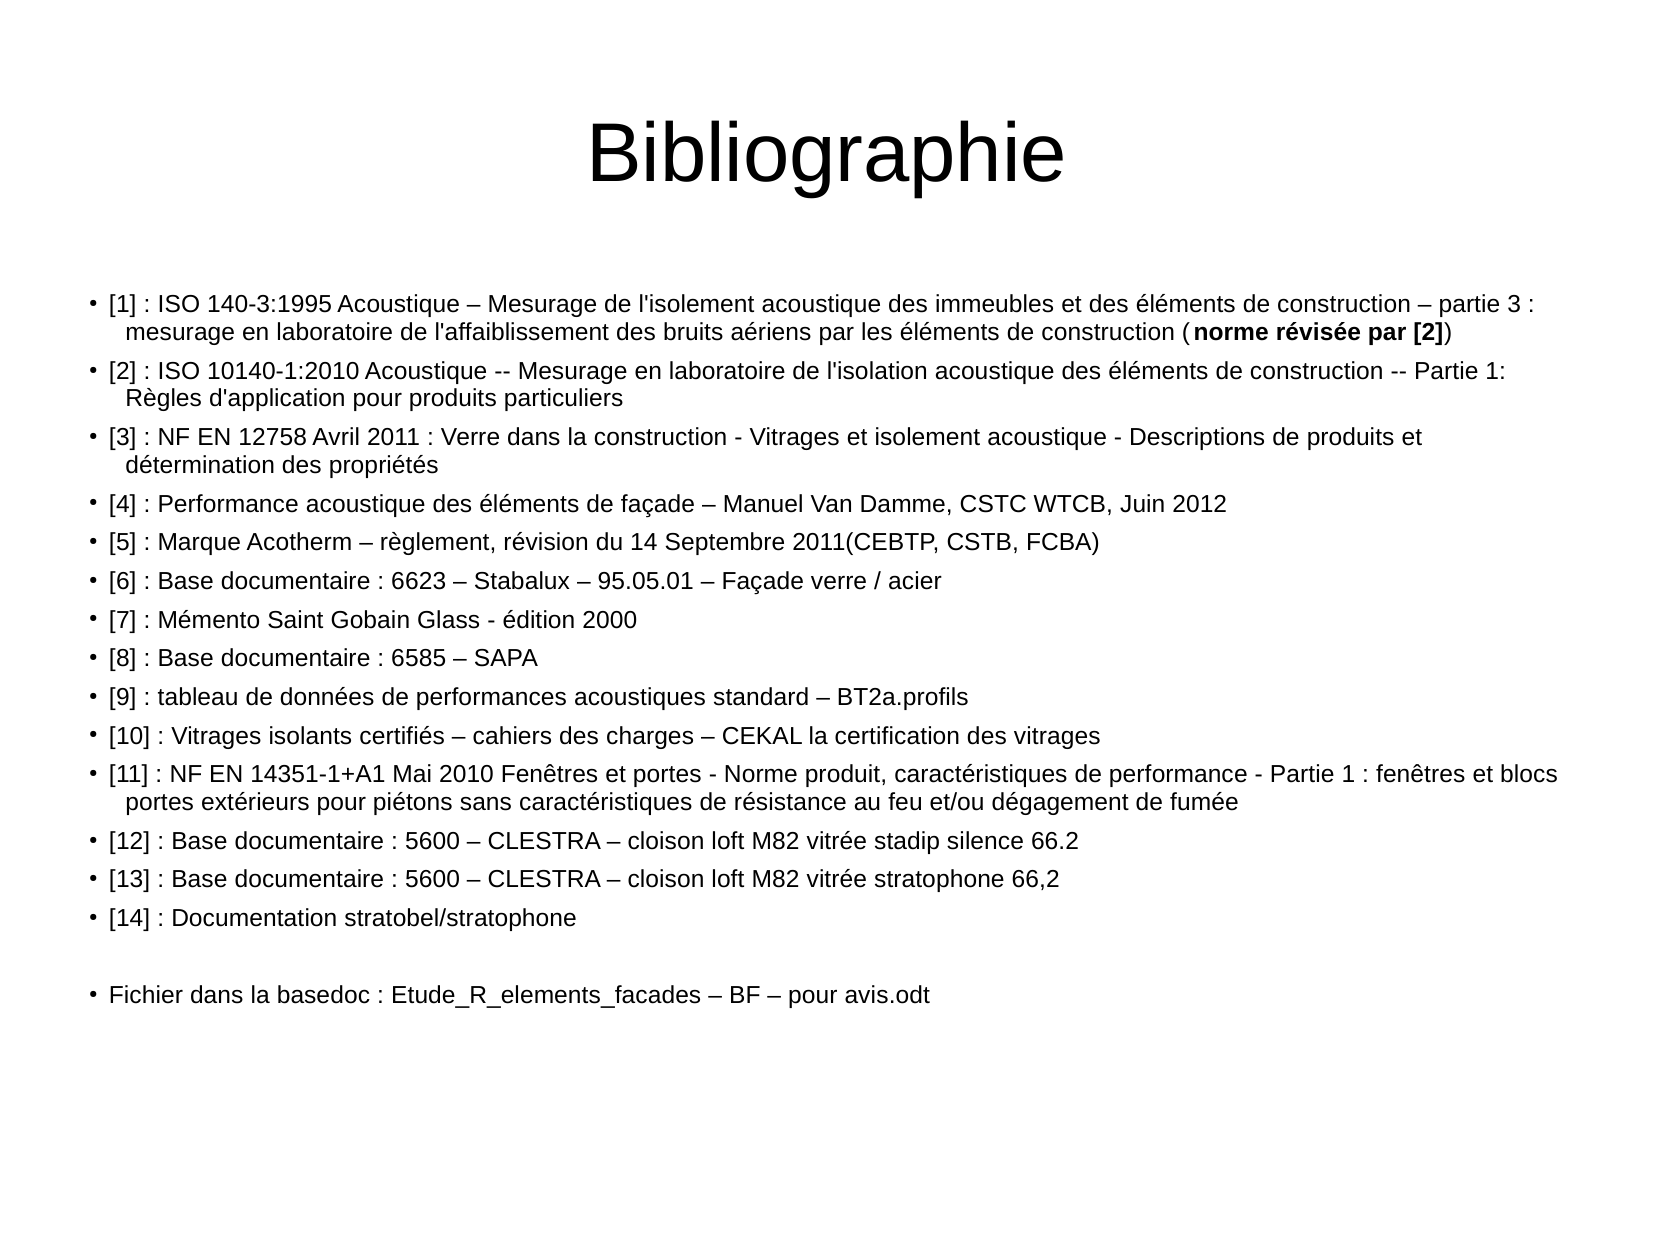

# Bibliographie
[1] : ISO 140-3:1995 Acoustique – Mesurage de l'isolement acoustique des immeubles et des éléments de construction – partie 3 : mesurage en laboratoire de l'affaiblissement des bruits aériens par les éléments de construction (norme révisée par [2])
[2] : ISO 10140-1:2010 Acoustique -- Mesurage en laboratoire de l'isolation acoustique des éléments de construction -- Partie 1: Règles d'application pour produits particuliers
[3] : NF EN 12758 Avril 2011 : Verre dans la construction - Vitrages et isolement acoustique - Descriptions de produits et détermination des propriétés
[4] : Performance acoustique des éléments de façade – Manuel Van Damme, CSTC WTCB, Juin 2012
[5] : Marque Acotherm – règlement, révision du 14 Septembre 2011(CEBTP, CSTB, FCBA)
[6] : Base documentaire : 6623 – Stabalux – 95.05.01 – Façade verre / acier
[7] : Mémento Saint Gobain Glass - édition 2000
[8] : Base documentaire : 6585 – SAPA
[9] : tableau de données de performances acoustiques standard – BT2a.profils
[10] : Vitrages isolants certifiés – cahiers des charges – CEKAL la certification des vitrages
[11] : NF EN 14351-1+A1 Mai 2010 Fenêtres et portes - Norme produit, caractéristiques de performance - Partie 1 : fenêtres et blocs portes extérieurs pour piétons sans caractéristiques de résistance au feu et/ou dégagement de fumée
[12] : Base documentaire : 5600 – CLESTRA – cloison loft M82 vitrée stadip silence 66.2
[13] : Base documentaire : 5600 – CLESTRA – cloison loft M82 vitrée stratophone 66,2
[14] : Documentation stratobel/stratophone
Fichier dans la basedoc : Etude_R_elements_facades – BF – pour avis.odt